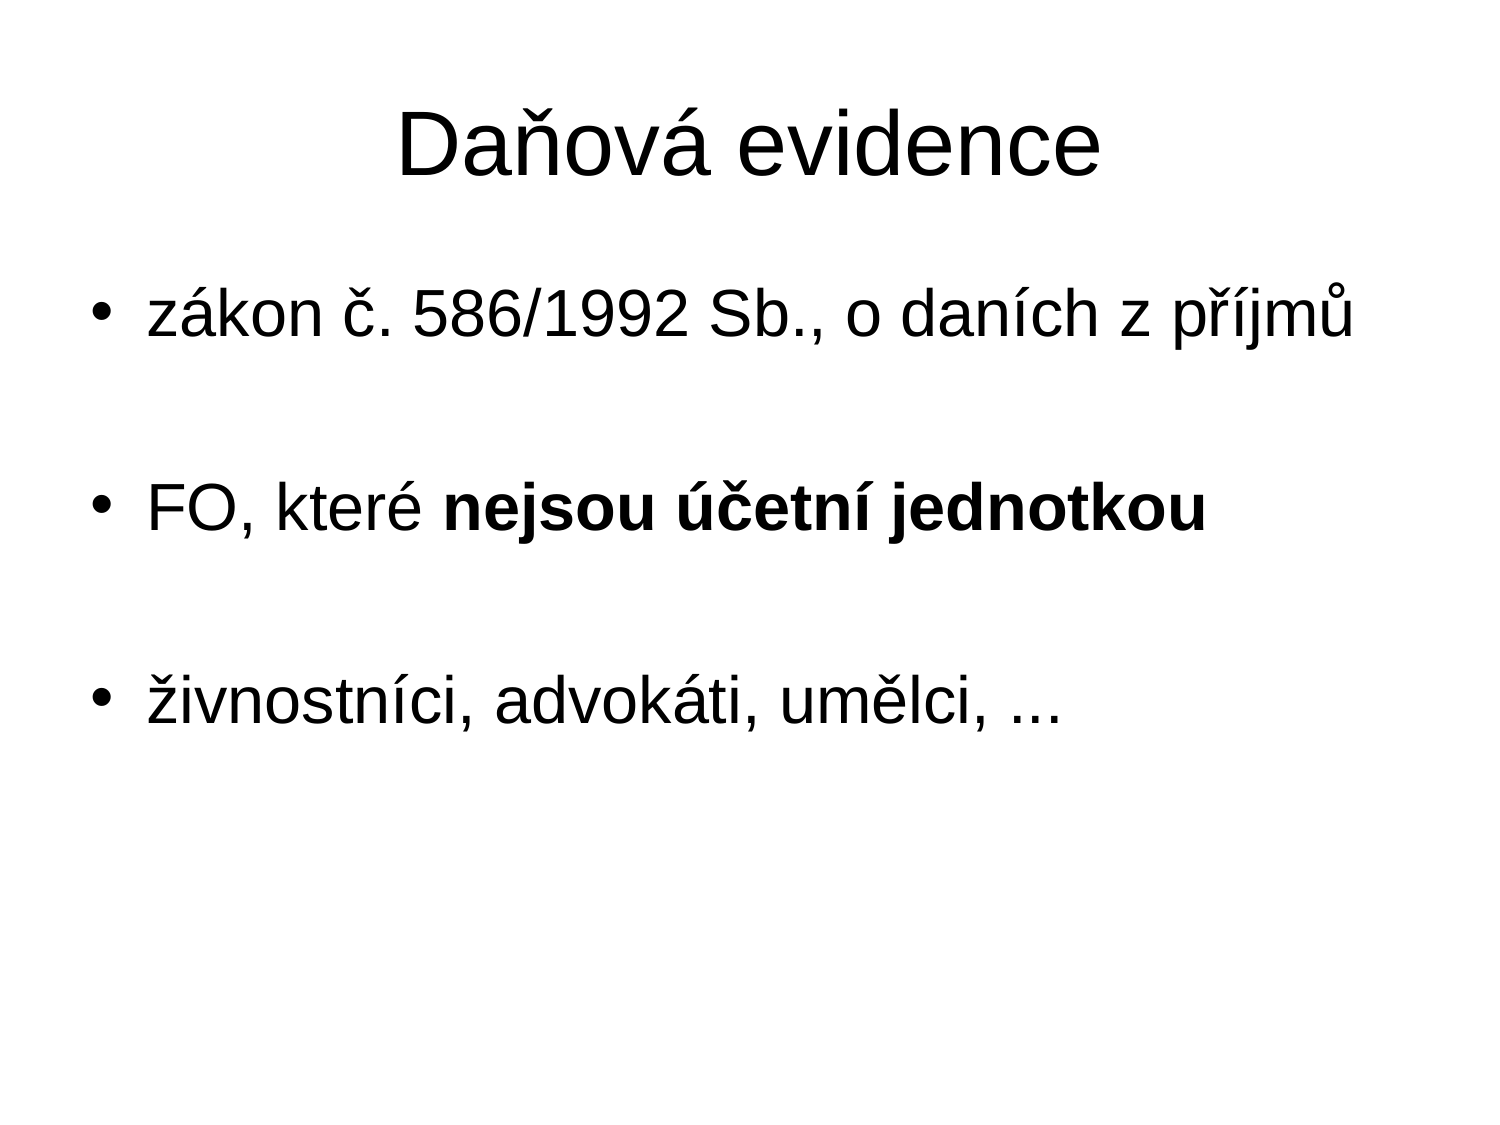

# Daňová evidence
zákon č. 586/1992 Sb., o daních z příjmů
FO, které nejsou účetní jednotkou
živnostníci, advokáti, umělci, ...